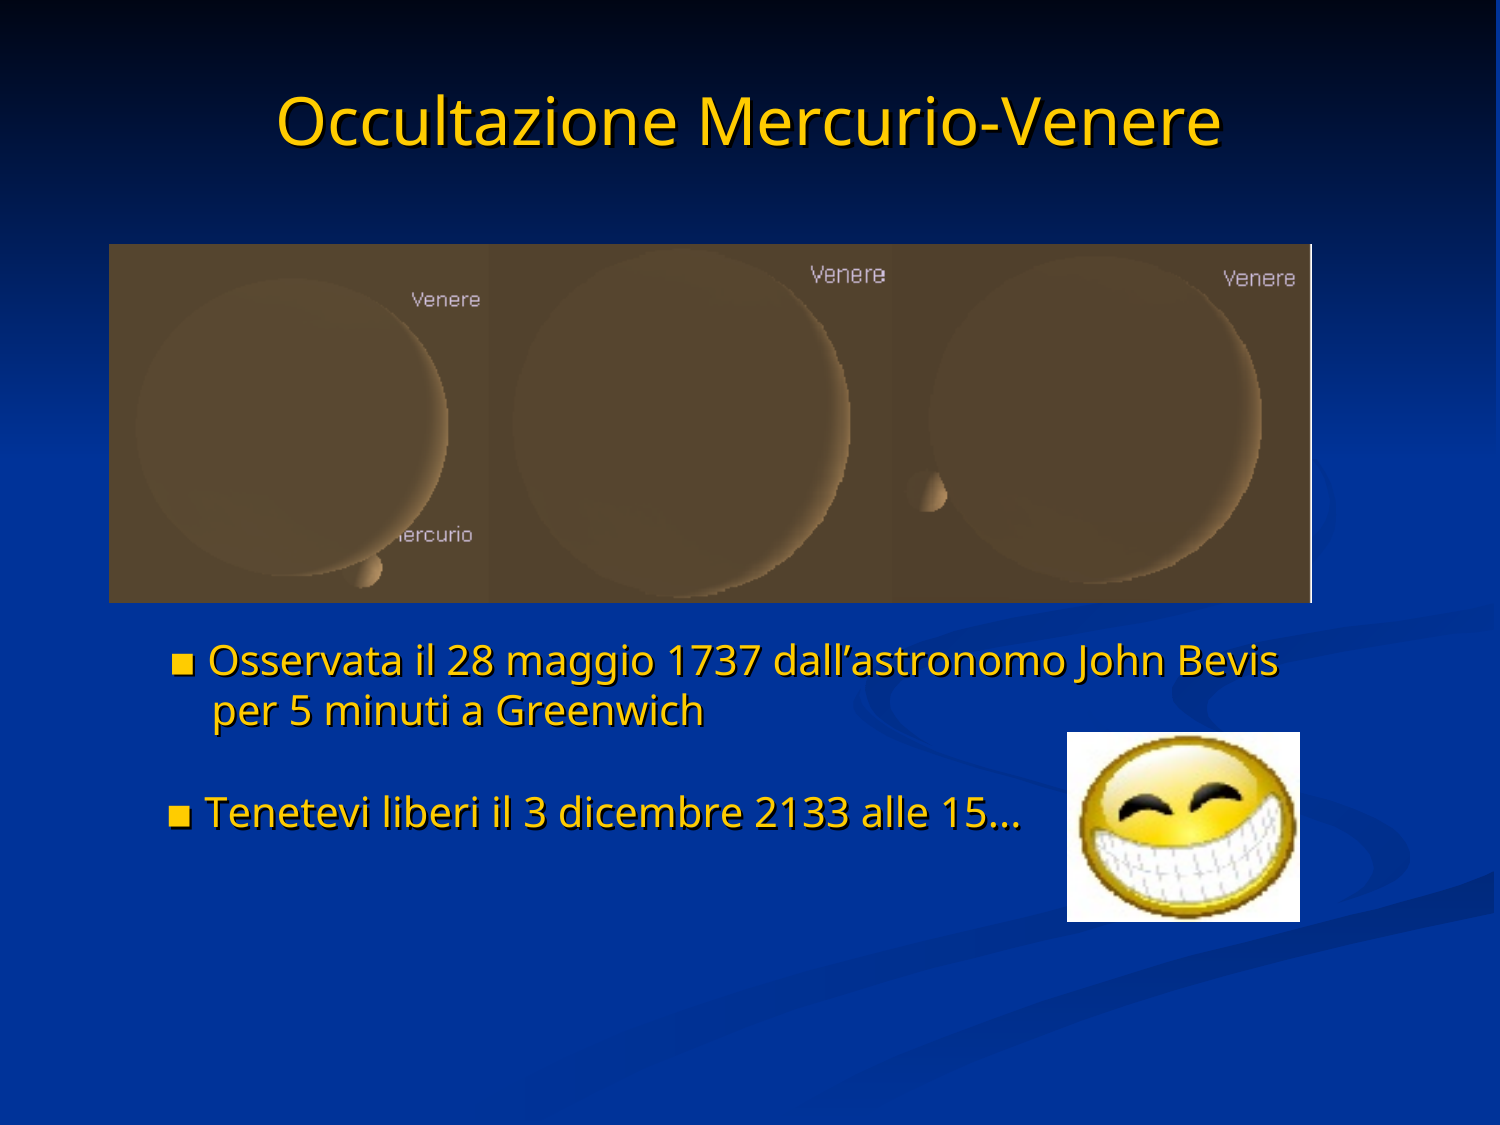

Occultazione Mercurio-Venere
▪ Osservata il 28 maggio 1737 dall’astronomo John Bevis per 5 minuti a Greenwich
▪ Tenetevi liberi il 3 dicembre 2133 alle 15...